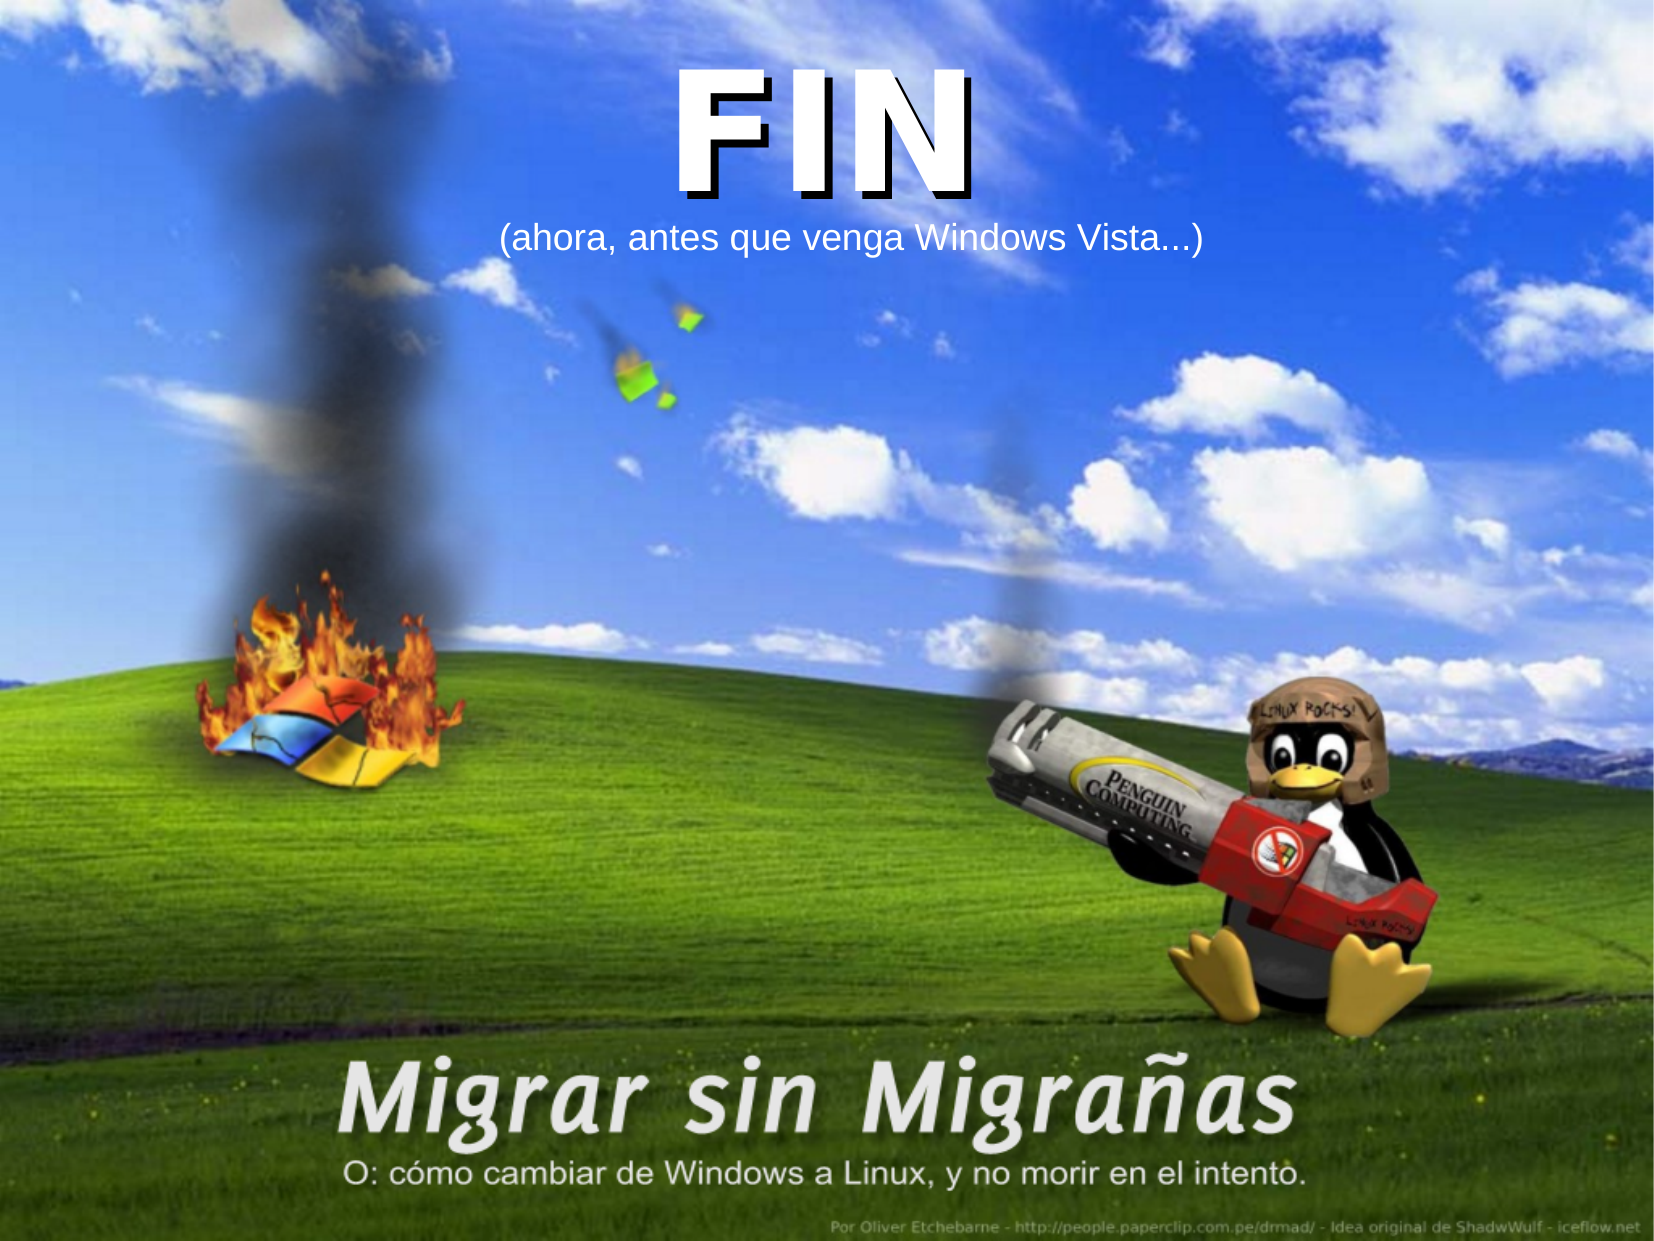

FIN
(ahora, antes que venga Windows Vista...)